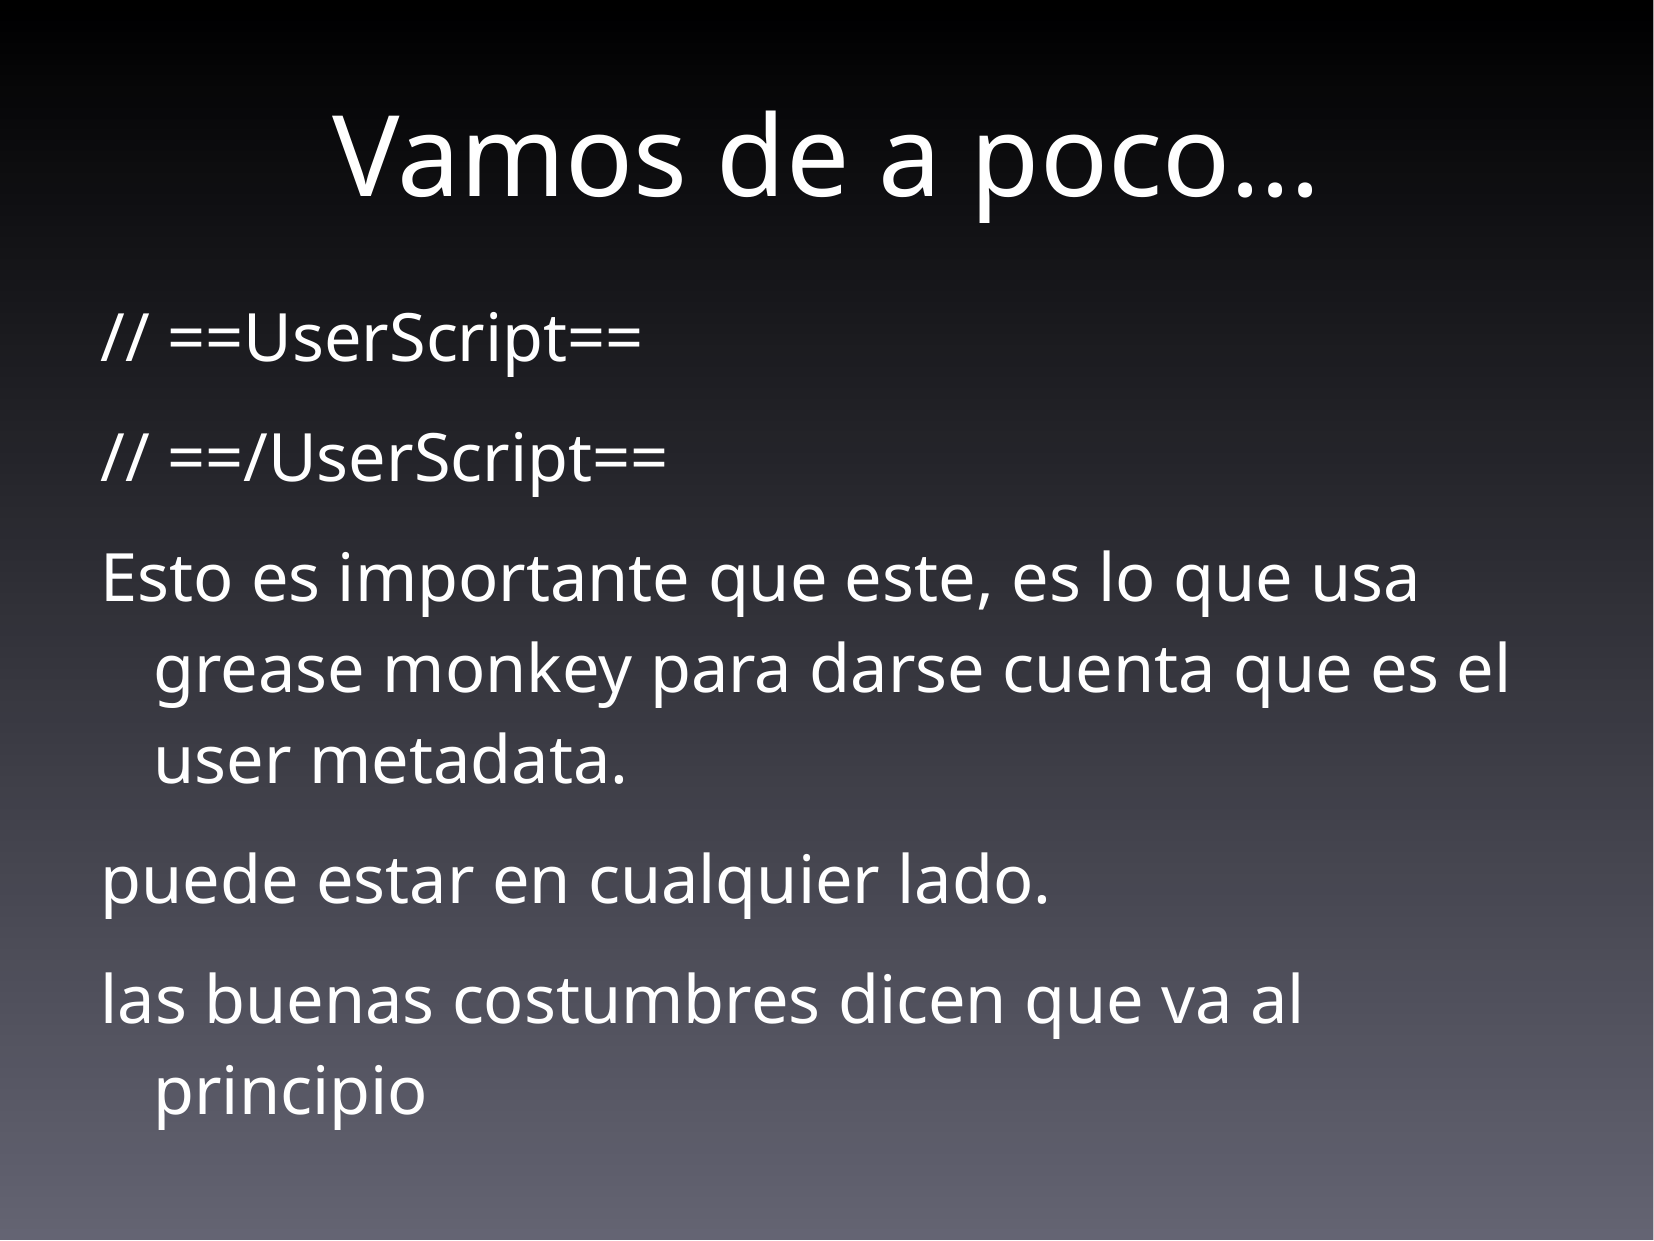

# Vamos de a poco...
// ==UserScript==
// ==/UserScript==
Esto es importante que este, es lo que usa grease monkey para darse cuenta que es el user metadata.
puede estar en cualquier lado.
las buenas costumbres dicen que va al principio